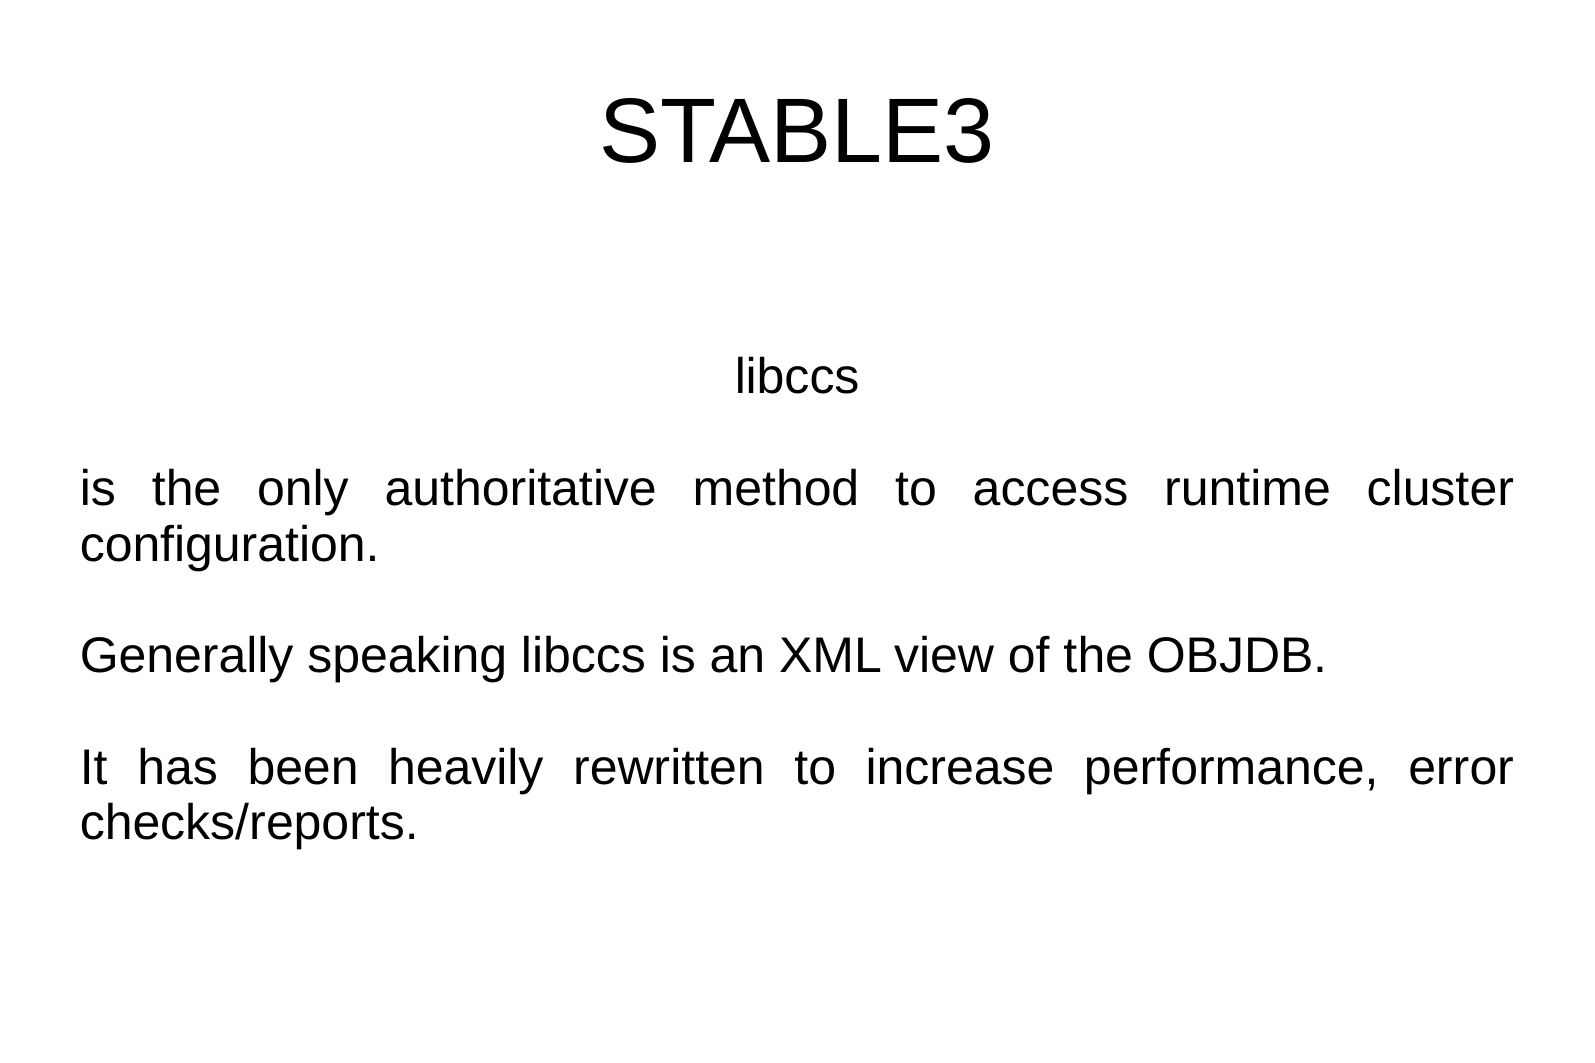

# STABLE3
libccs
is the only authoritative method to access runtime cluster configuration.
Generally speaking libccs is an XML view of the OBJDB.
It has been heavily rewritten to increase performance, error checks/reports.